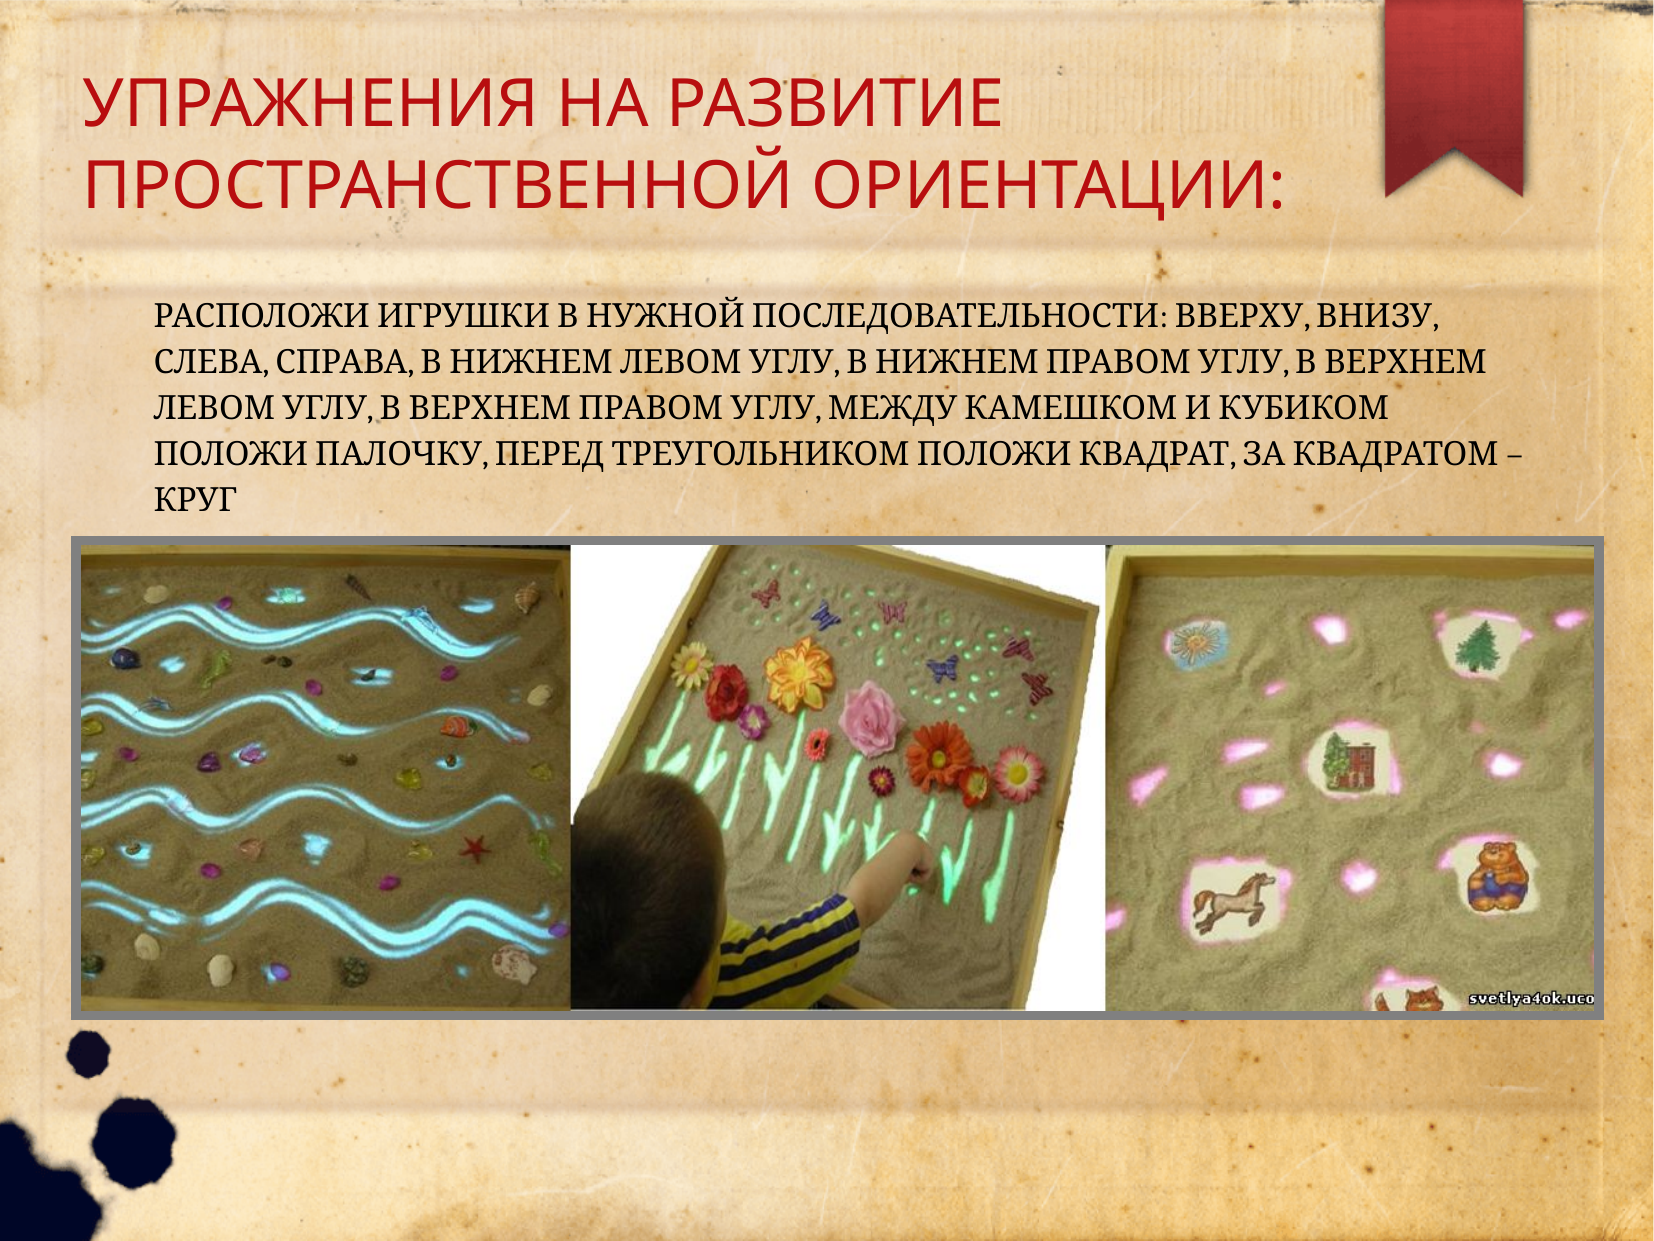

# Упражнения на развитие пространственной ориентации:
Расположи игрушки в нужной последовательности: вверху, внизу, слева, справа, в нижнем левом углу, в нижнем правом углу, в верхнем левом углу, в верхнем правом углу, между камешком и кубиком положи палочку, перед треугольником положи квадрат, за квадратом – круг